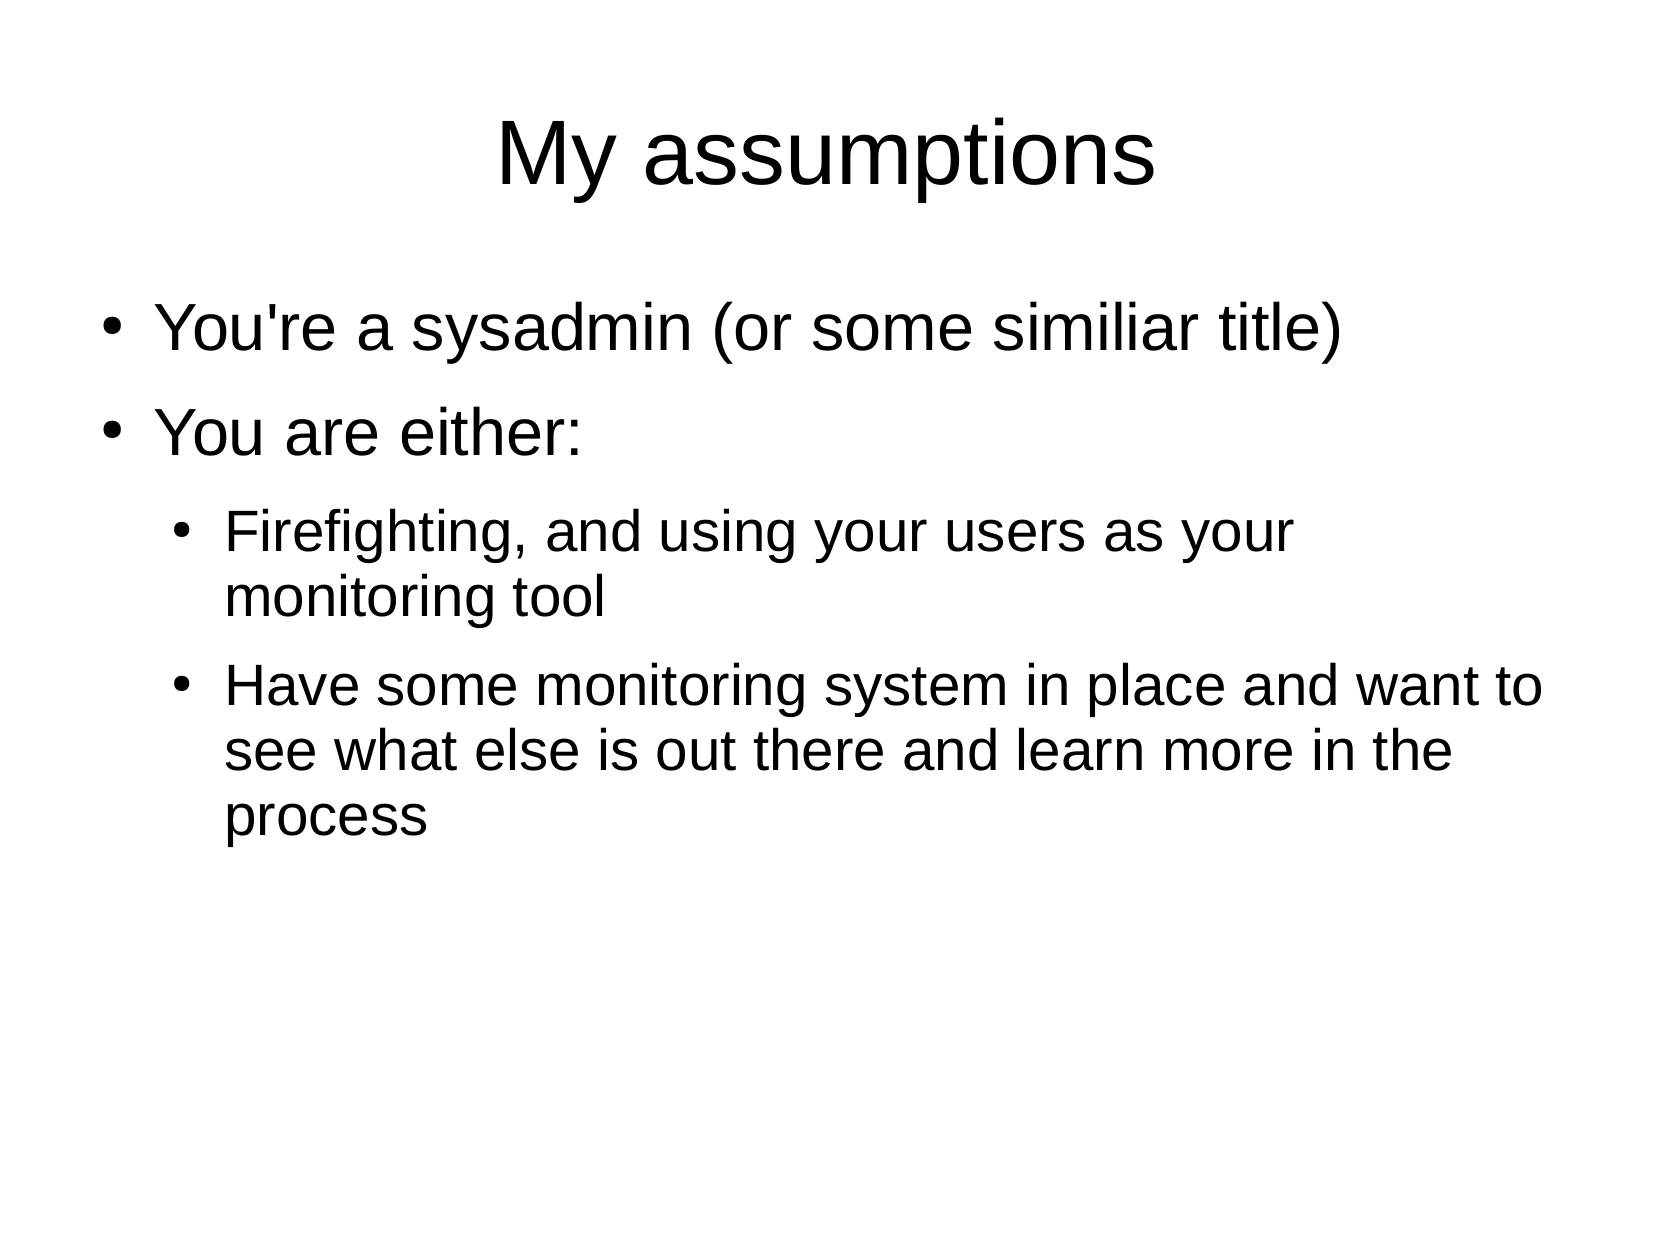

# My assumptions
You're a sysadmin (or some similiar title)
You are either:
Firefighting, and using your users as your monitoring tool
Have some monitoring system in place and want to see what else is out there and learn more in the process